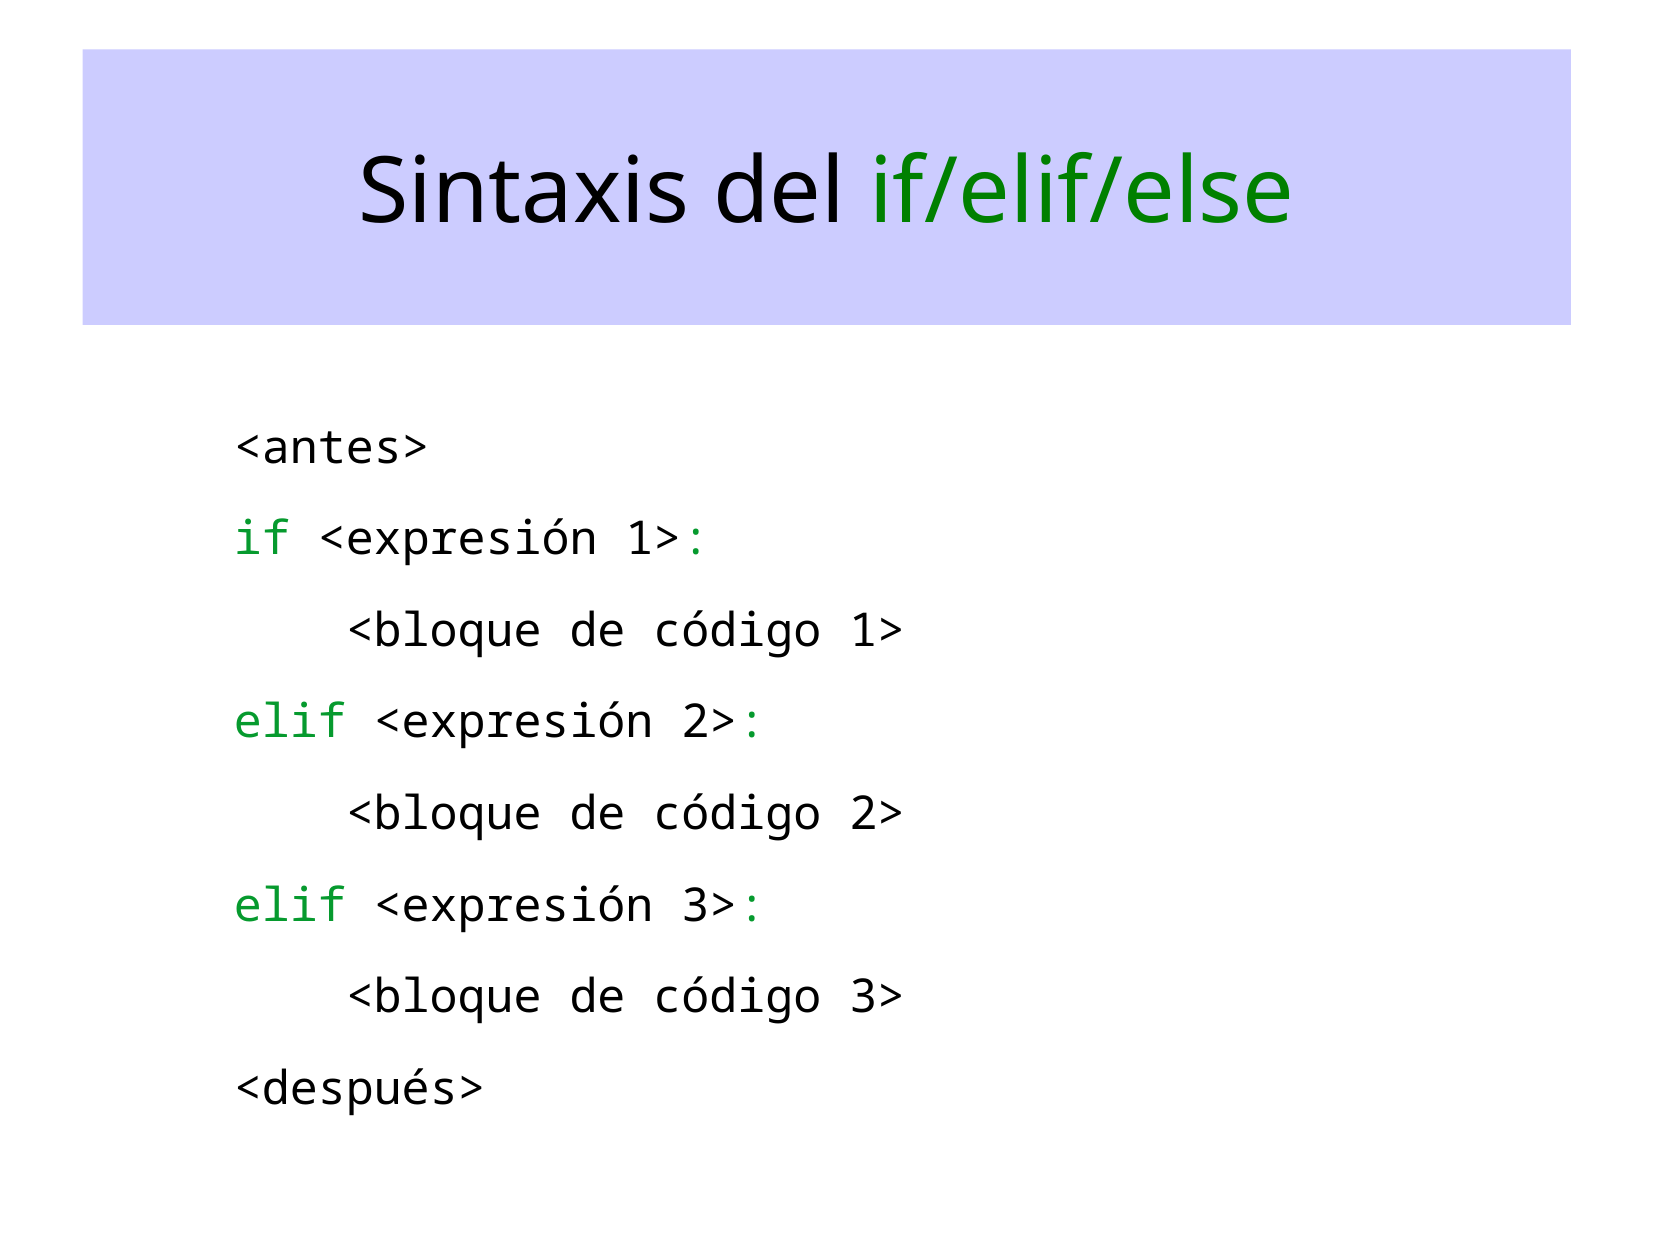

# Sintaxis del if/elif/else
<antes>
if <expresión 1>:
 <bloque de código 1>
elif <expresión 2>:
 <bloque de código 2>
elif <expresión 3>:
 <bloque de código 3>
<después>